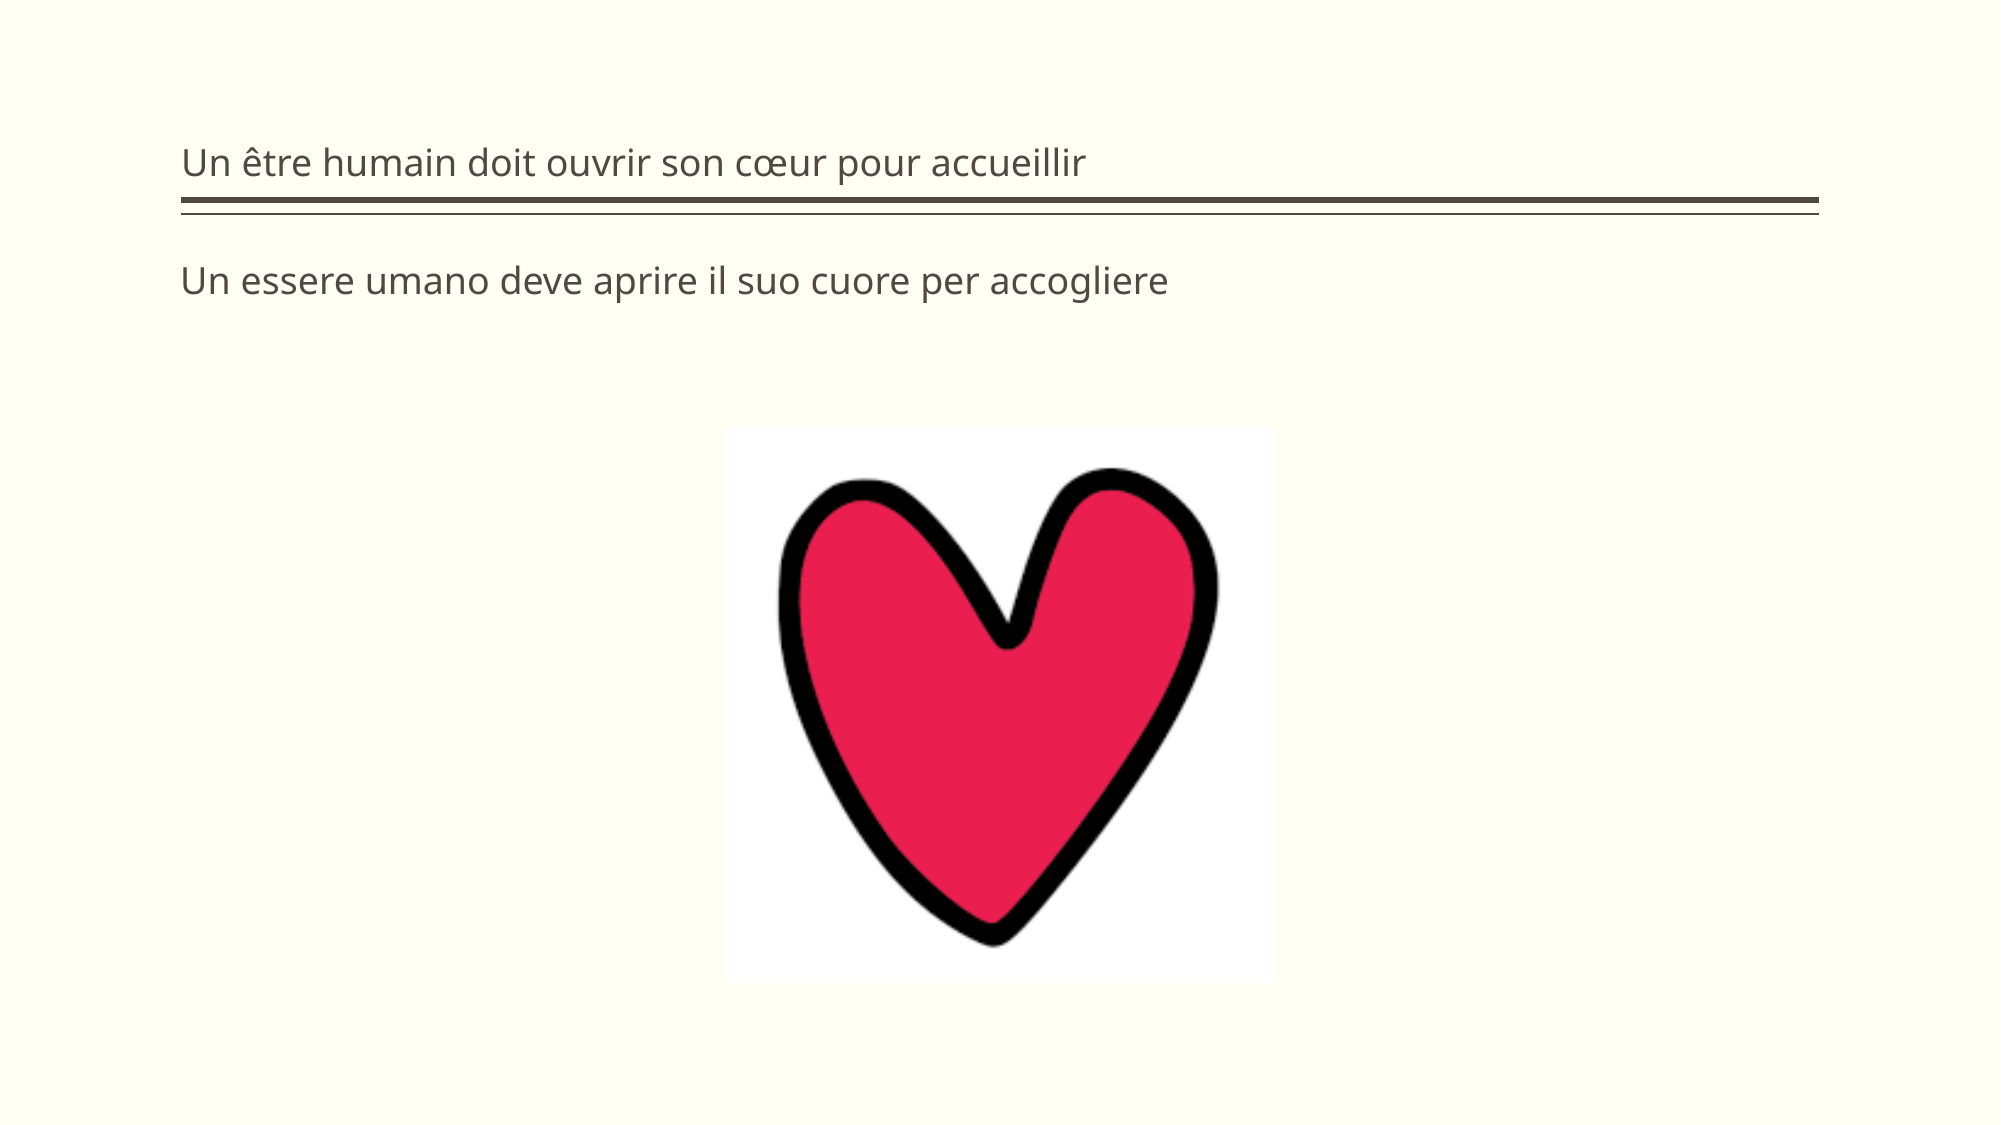

# Un être humain doit ouvrir son cœur pour accueillir
Un essere umano deve aprire il suo cuore per accogliere